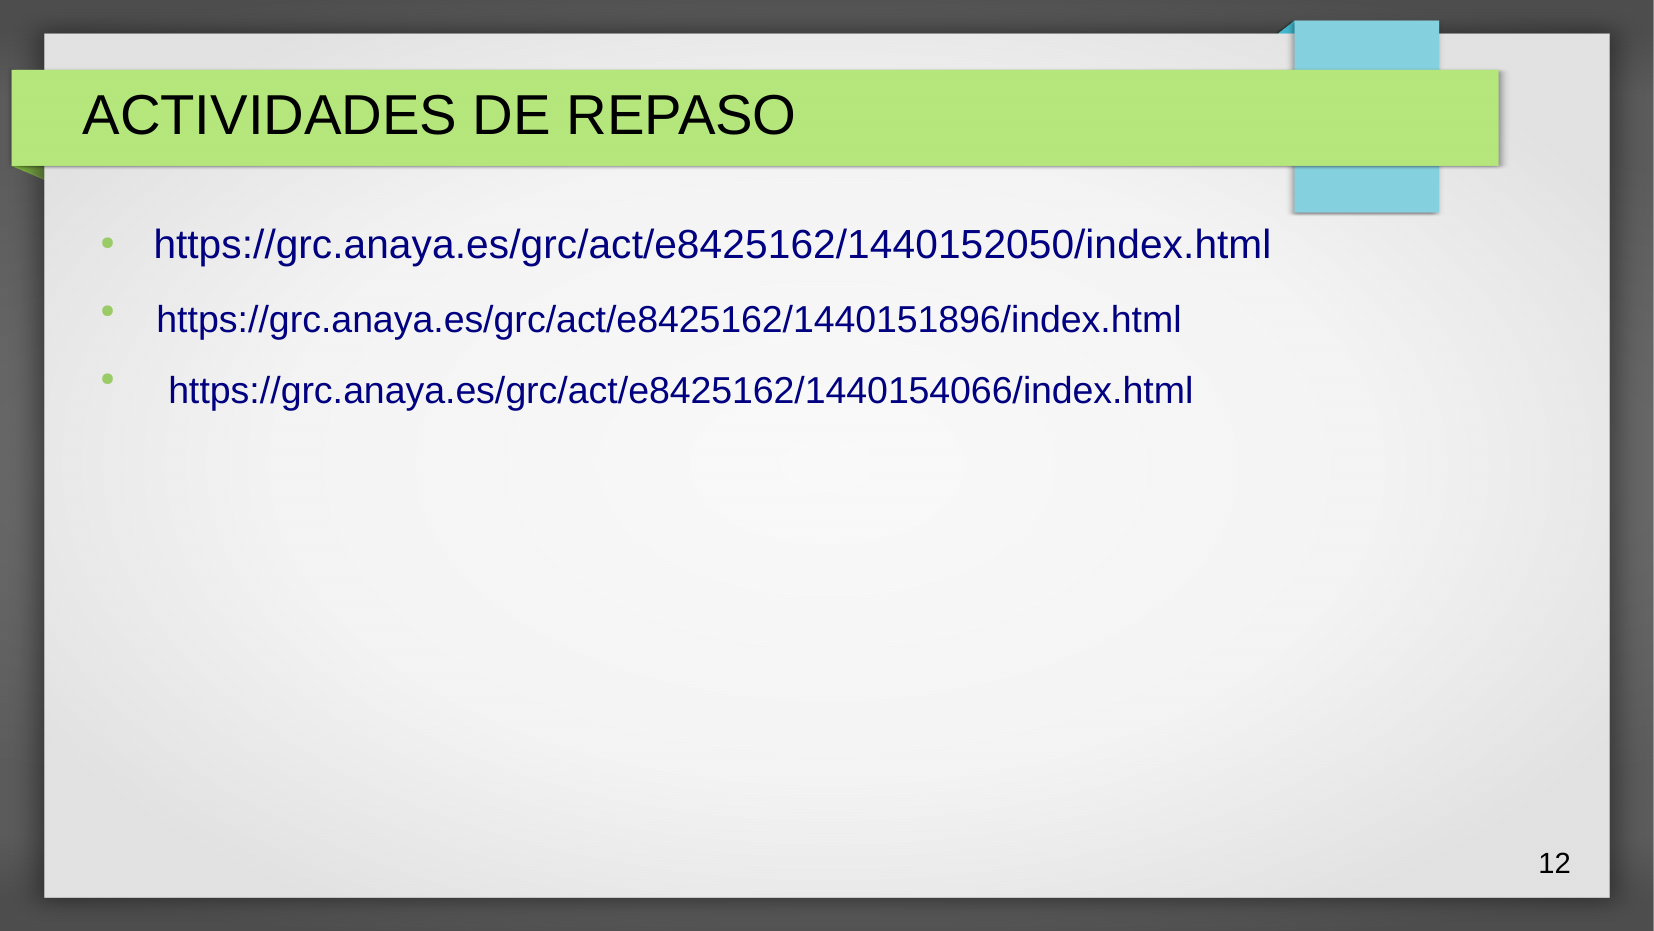

ACTIVIDADES DE REPASO
# https://grc.anaya.es/grc/act/e8425162/1440152050/index.html
https://grc.anaya.es/grc/act/e8425162/1440151896/index.html
https://grc.anaya.es/grc/act/e8425162/1440154066/index.html
12